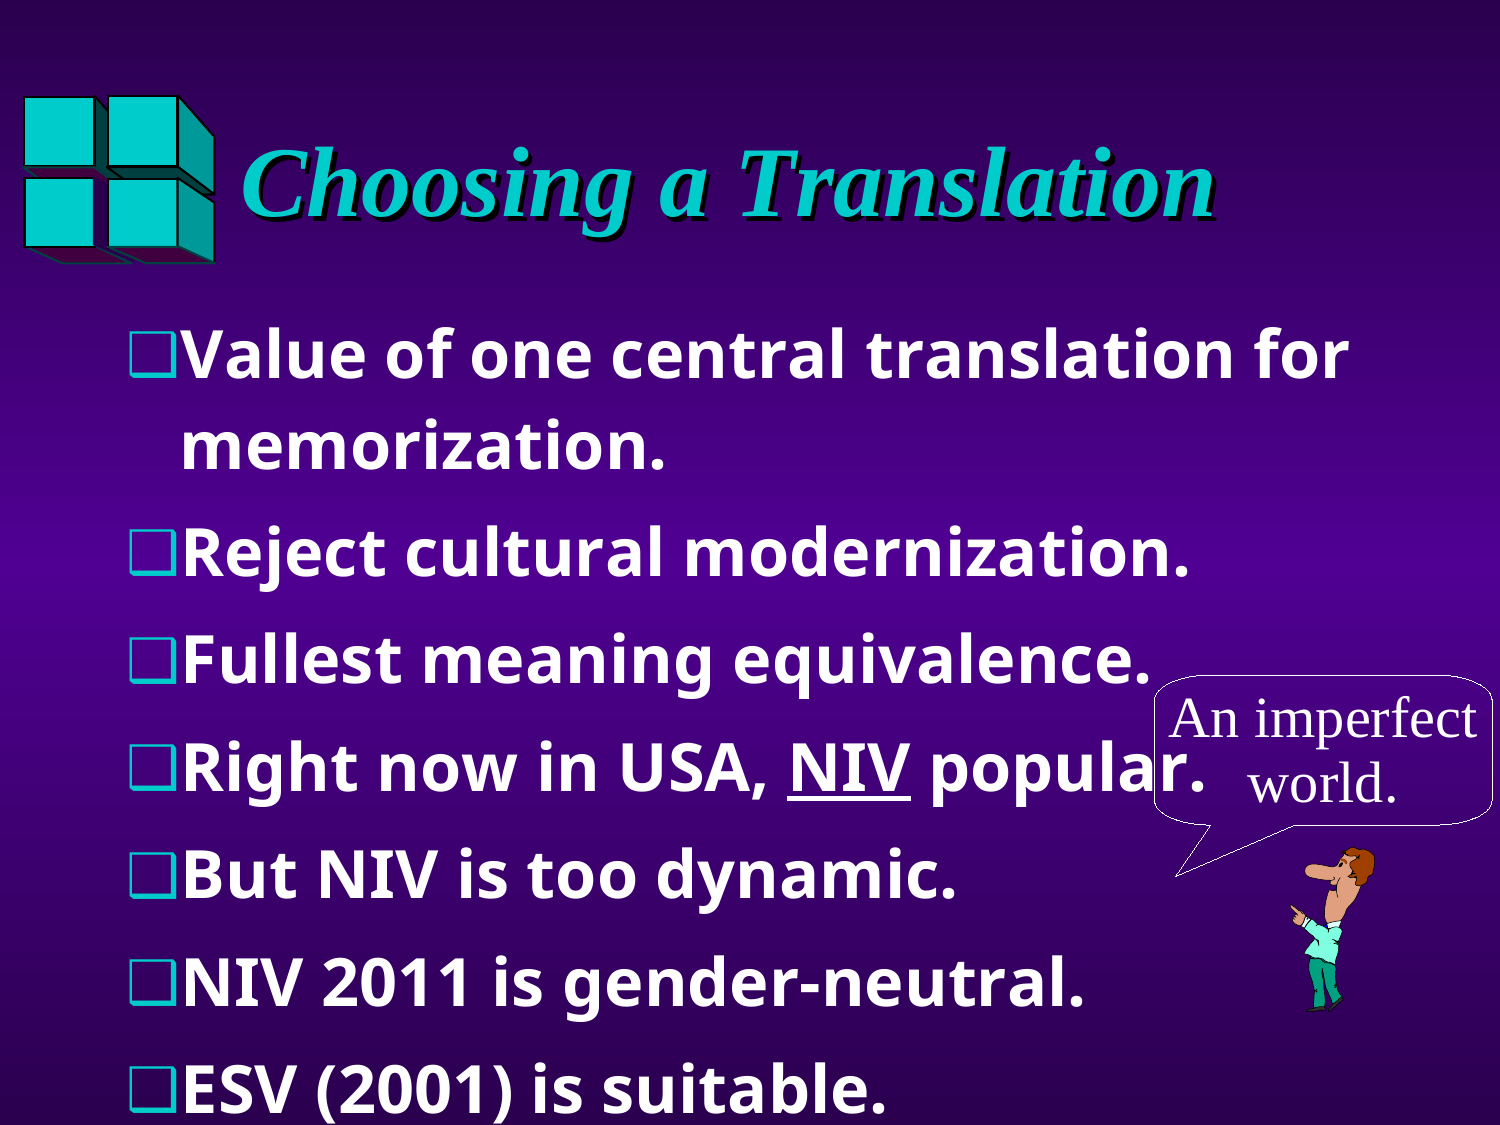

# Choosing a Translation
Value of one central translation for memorization.
Reject cultural modernization.
Fullest meaning equivalence.
Right now in USA, NIV popular.
But NIV is too dynamic.
NIV 2011 is gender-neutral.
ESV (2001) is suitable.
An imperfect
world.